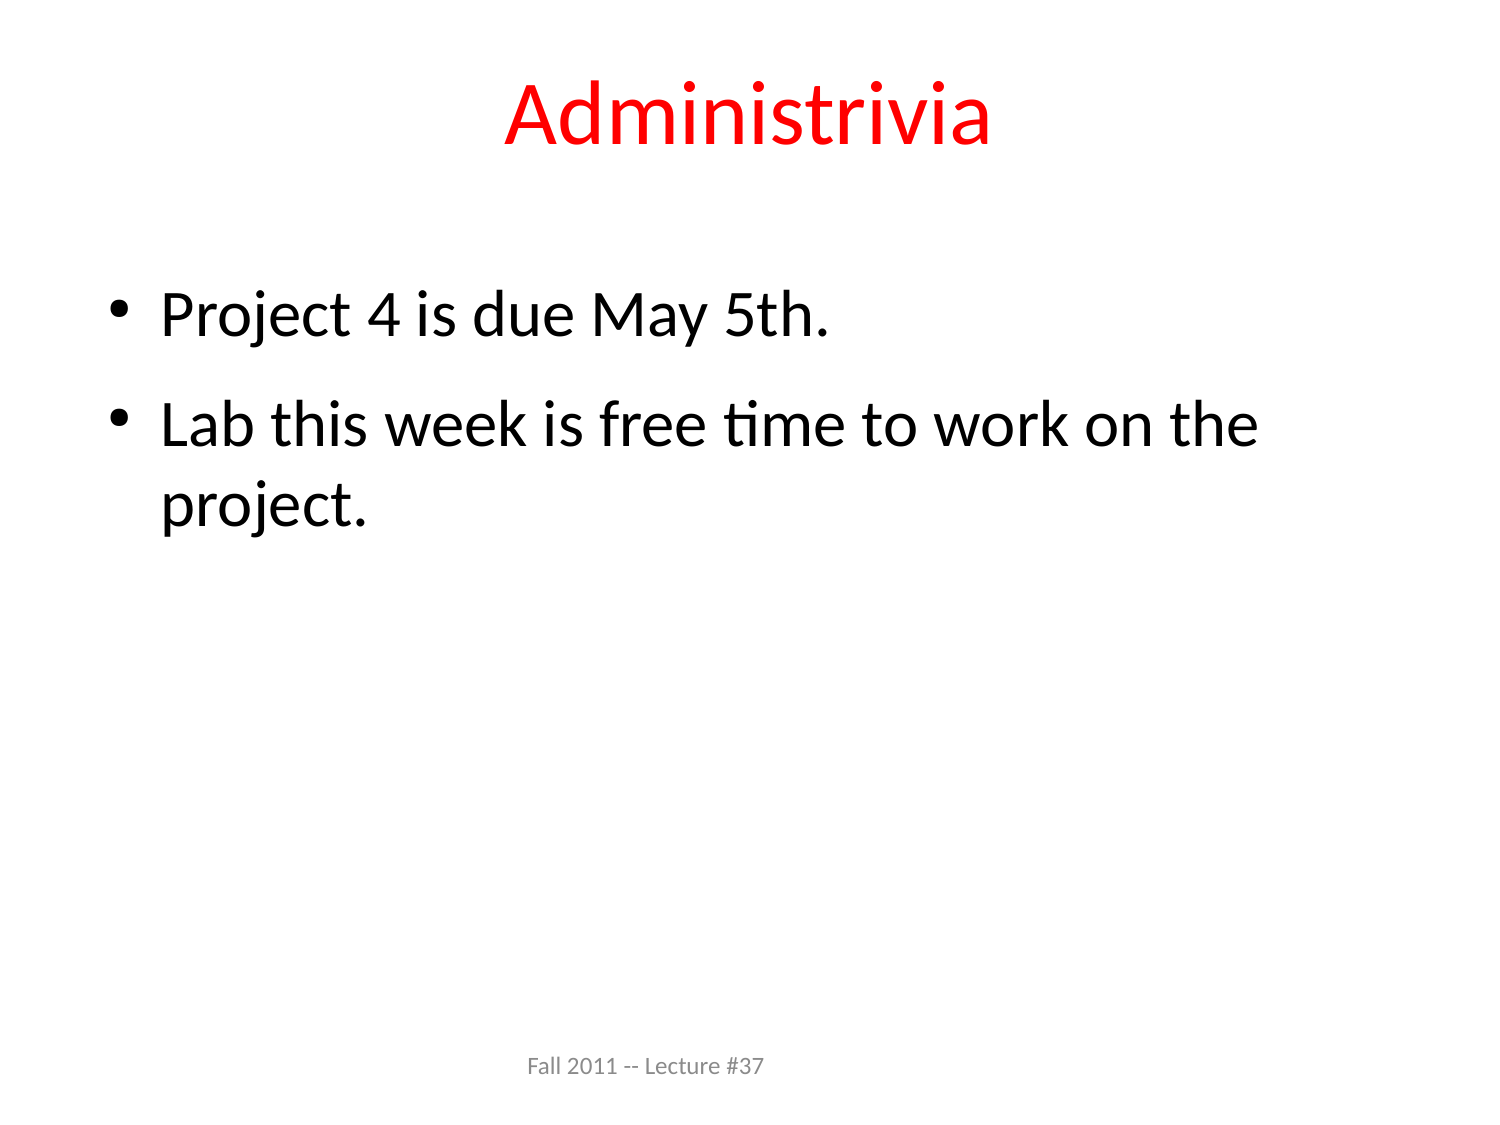

# Administrivia
Project 4 is due May 5th.
Lab this week is free time to work on the project.